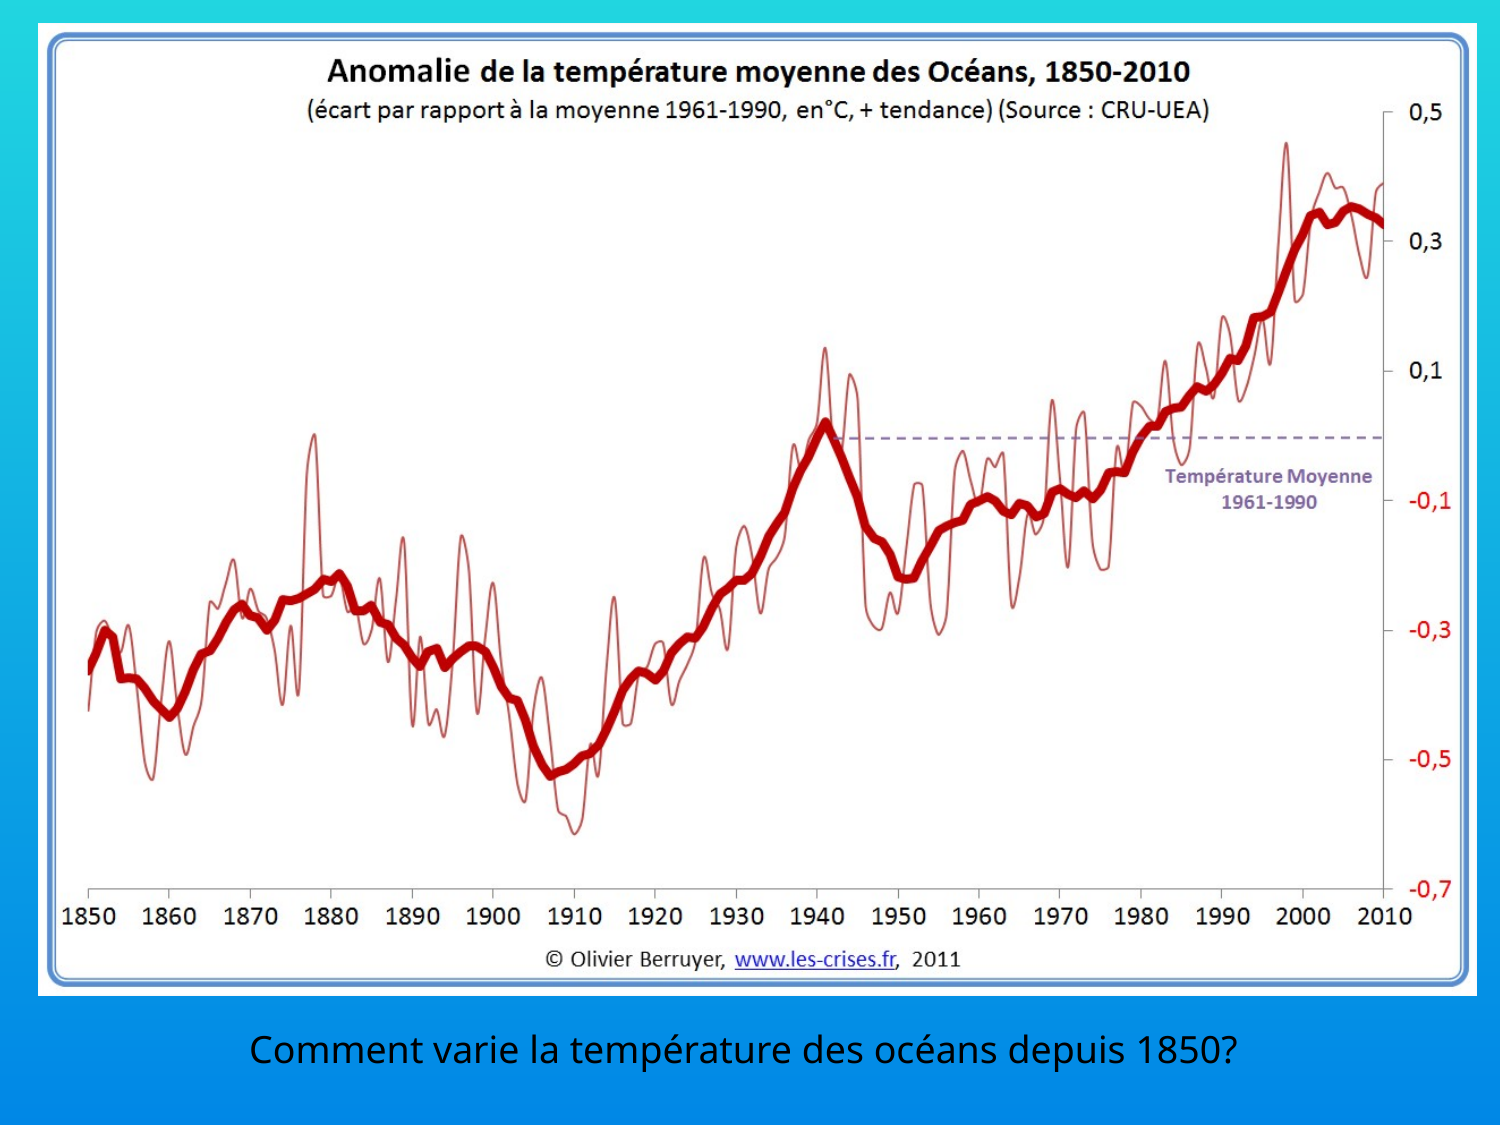

#
Comment varie la température des océans depuis 1850?